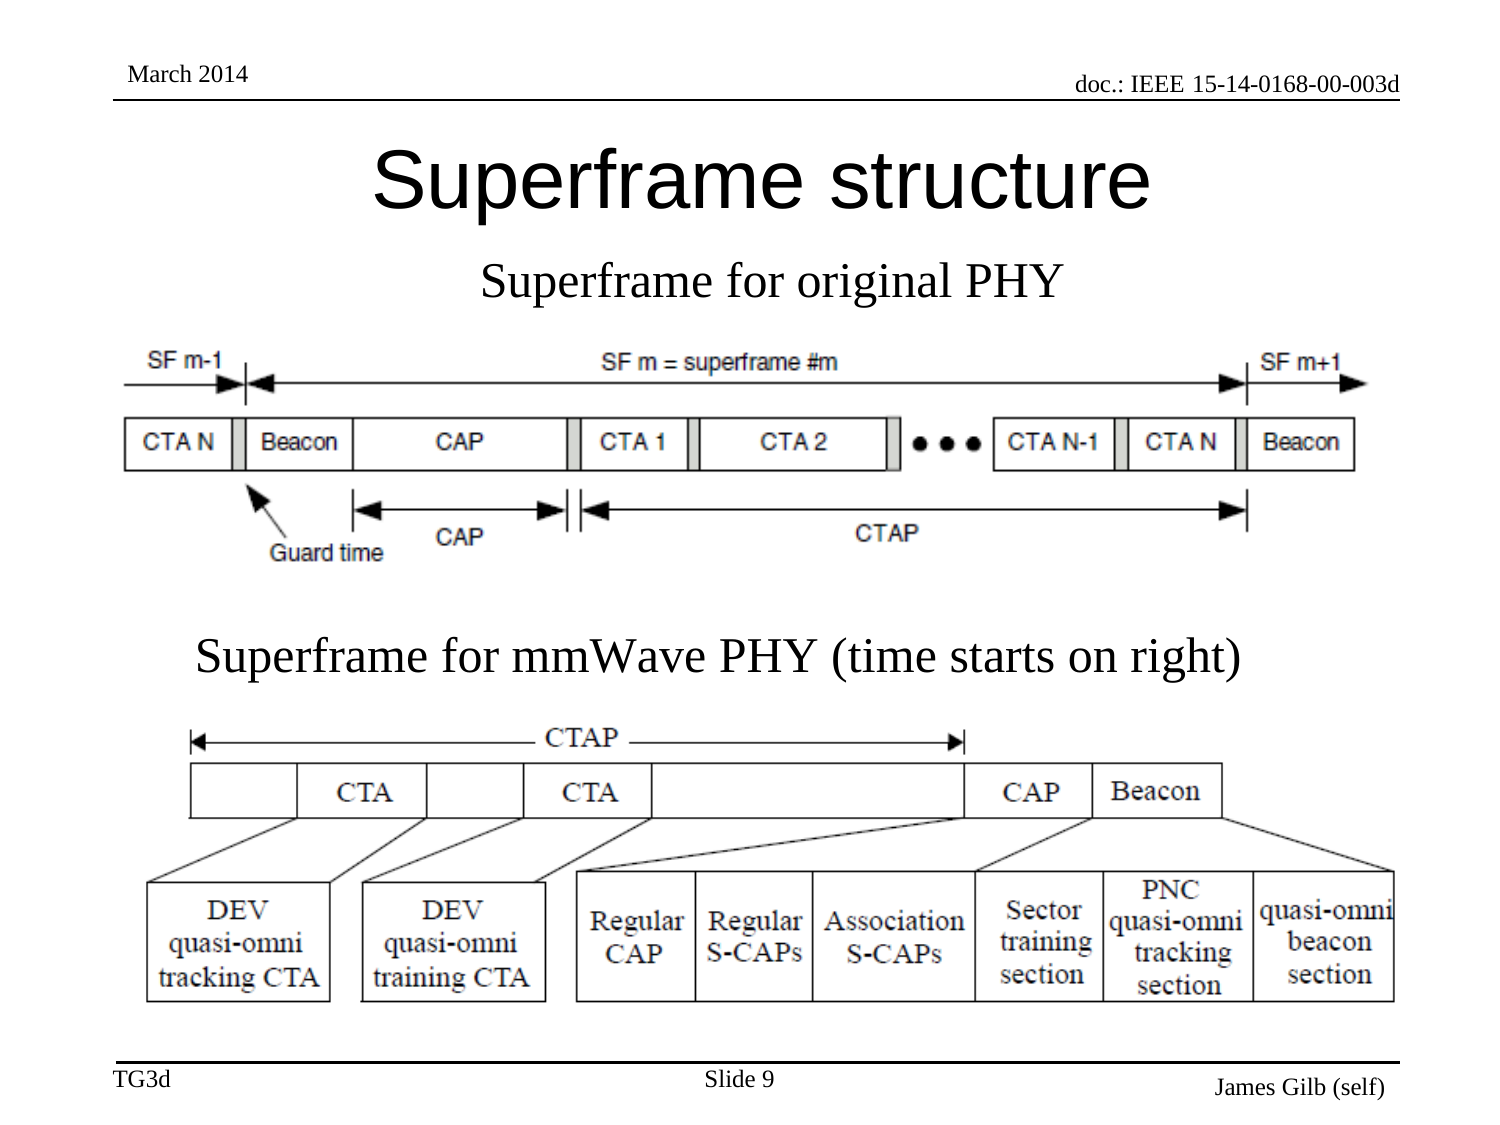

# Superframe structure
Superframe for original PHY
Superframe for mmWave PHY (time starts on right)
9